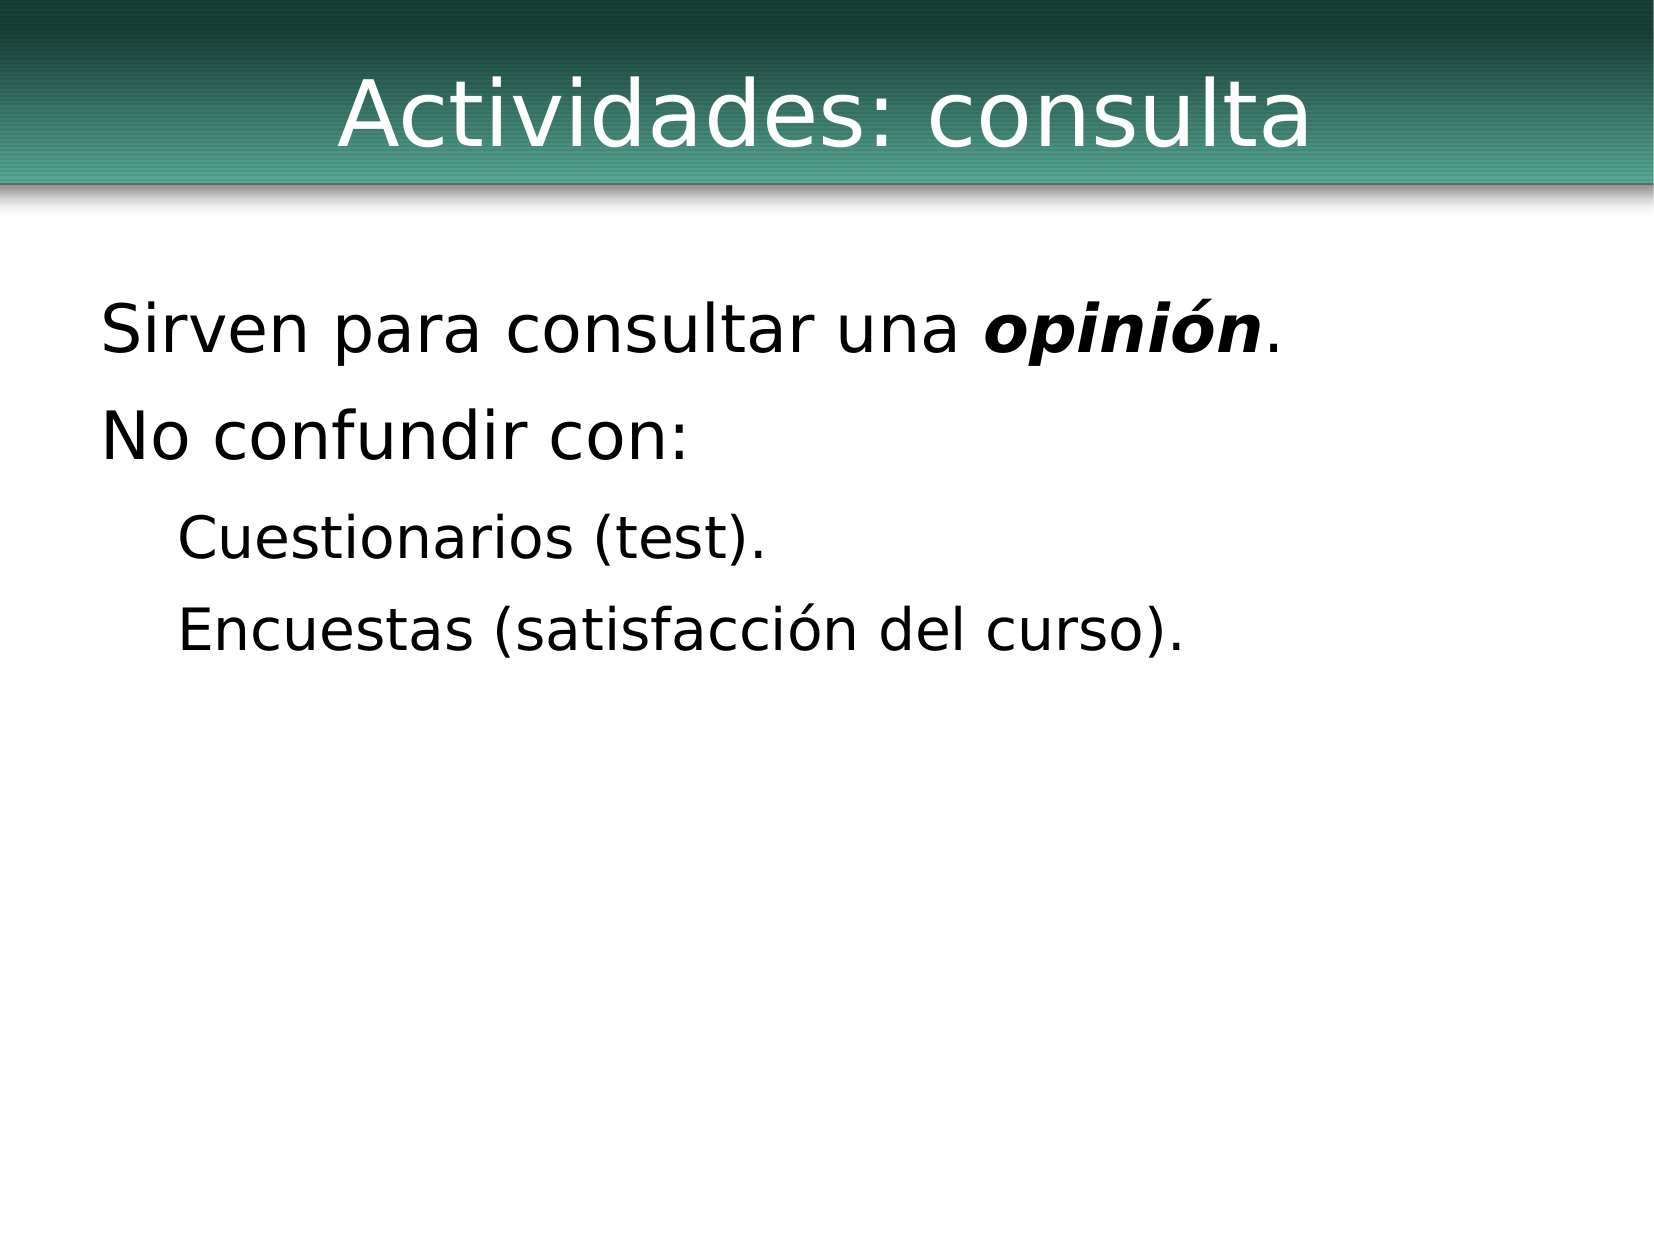

# Actividades: consulta
Sirven para consultar una opinión.
No confundir con:
Cuestionarios (test).
Encuestas (satisfacción del curso).